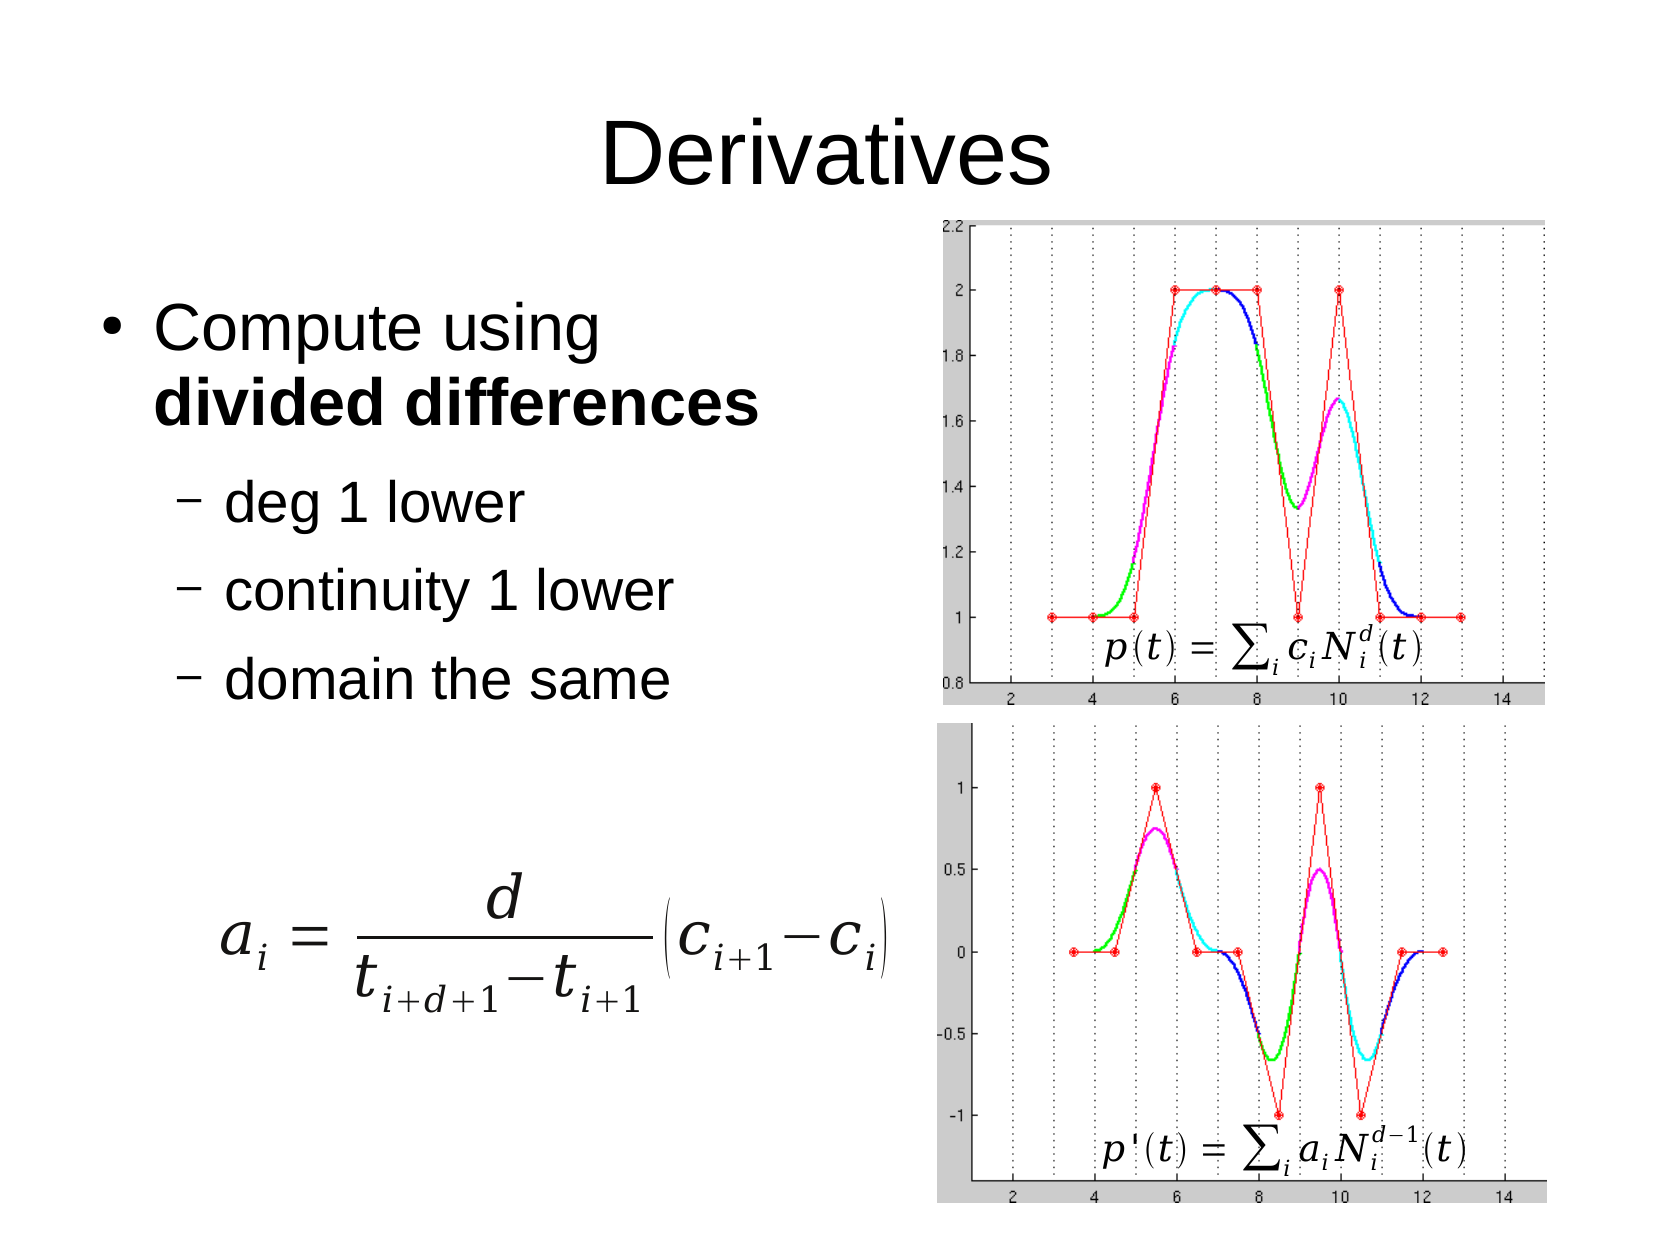

# Derivatives
Compute using divided differences
deg 1 lower
continuity 1 lower
domain the same